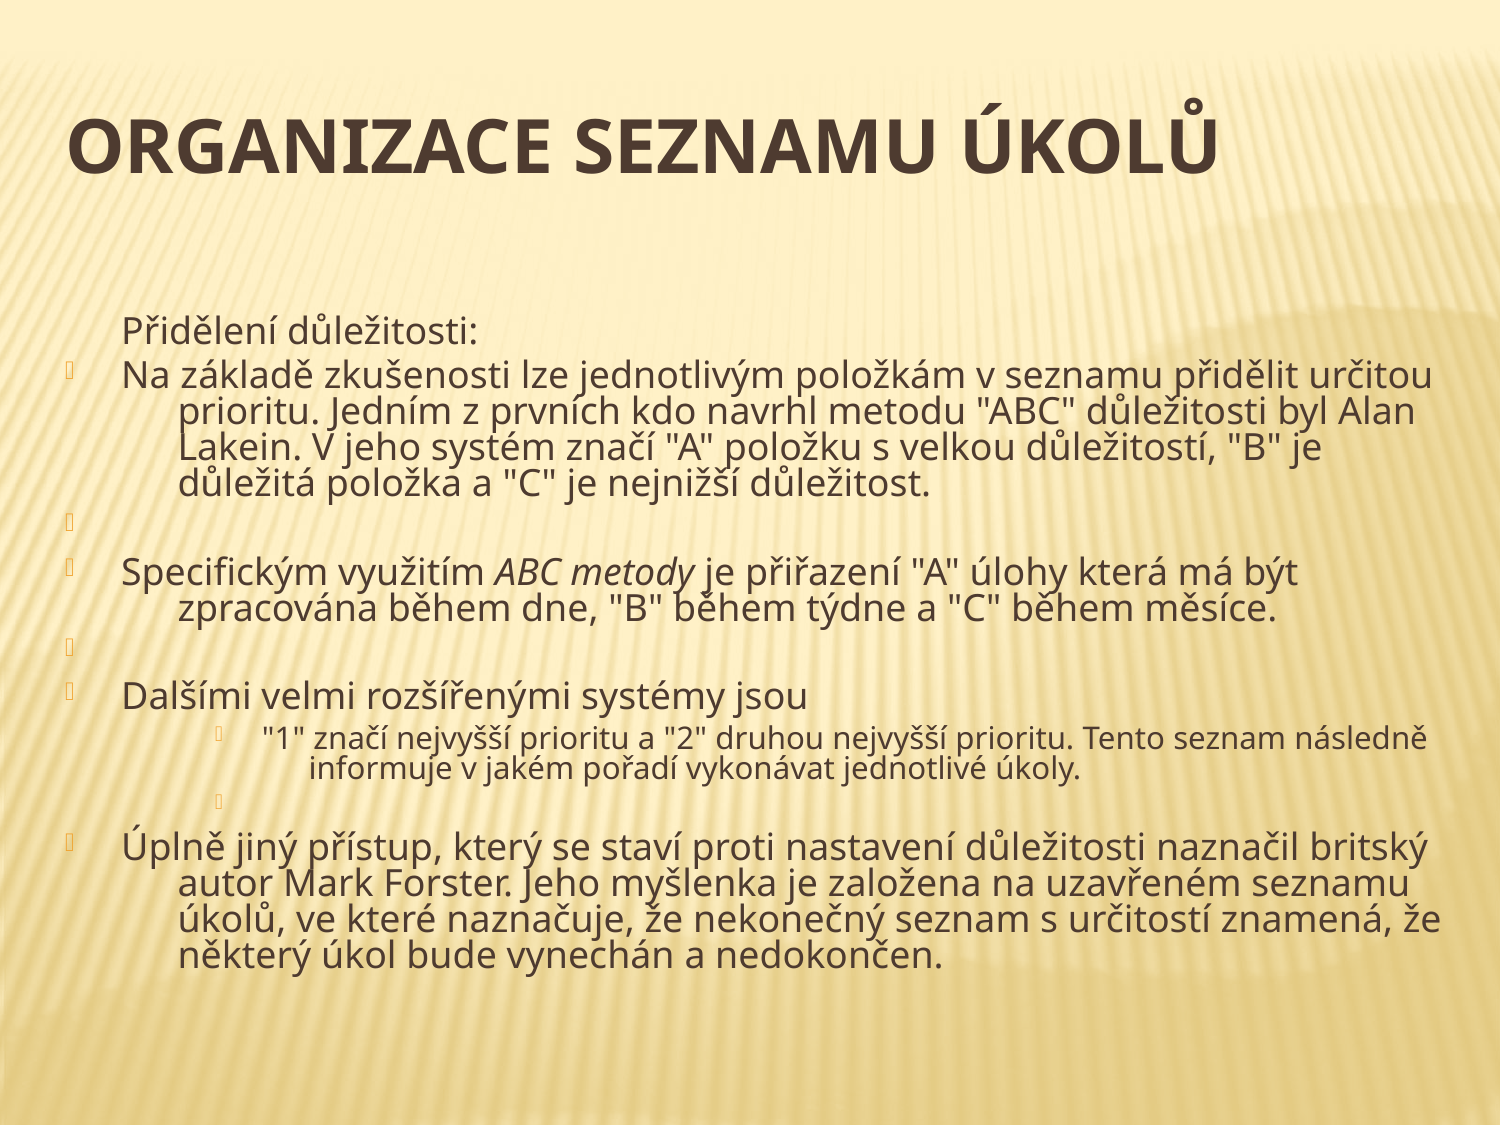

# Organizace seznamu úkolů
Přidělení důležitosti:
Na základě zkušenosti lze jednotlivým položkám v seznamu přidělit určitou prioritu. Jedním z prvních kdo navrhl metodu "ABC" důležitosti byl Alan Lakein. V jeho systém značí "A" položku s velkou důležitostí, "B" je důležitá položka a "C" je nejnižší důležitost.
Specifickým využitím ABC metody je přiřazení "A" úlohy která má být zpracována během dne, "B" během týdne a "C" během měsíce.
Dalšími velmi rozšířenými systémy jsou
"1" značí nejvyšší prioritu a "2" druhou nejvyšší prioritu. Tento seznam následně informuje v jakém pořadí vykonávat jednotlivé úkoly.
Úplně jiný přístup, který se staví proti nastavení důležitosti naznačil britský autor Mark Forster. Jeho myšlenka je založena na uzavřeném seznamu úkolů, ve které naznačuje, že nekonečný seznam s určitostí znamená, že některý úkol bude vynechán a nedokončen.